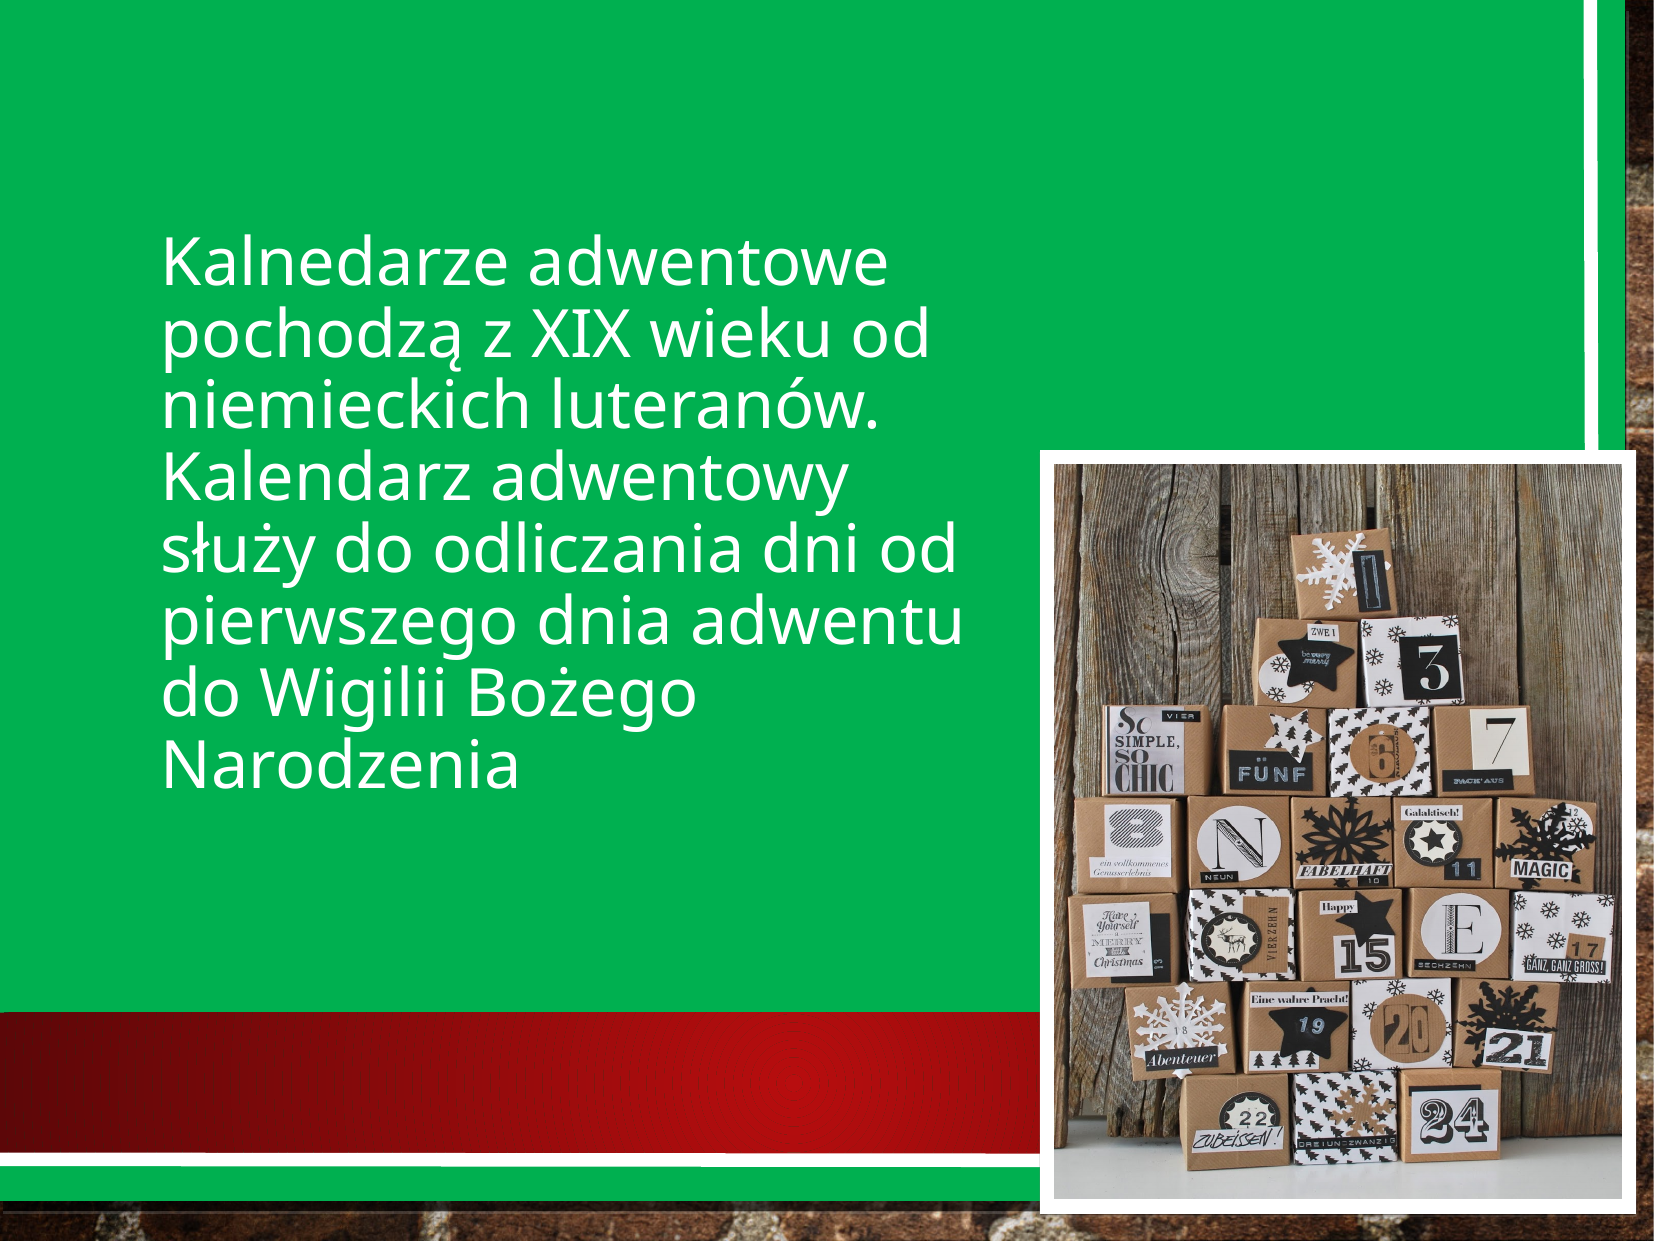

# Kalnedarze adwentowe pochodzą z XIX wieku od niemieckich luteranów. Kalendarz adwentowy służy do odliczania dni od pierwszego dnia adwentu do Wigilii Bożego Narodzenia